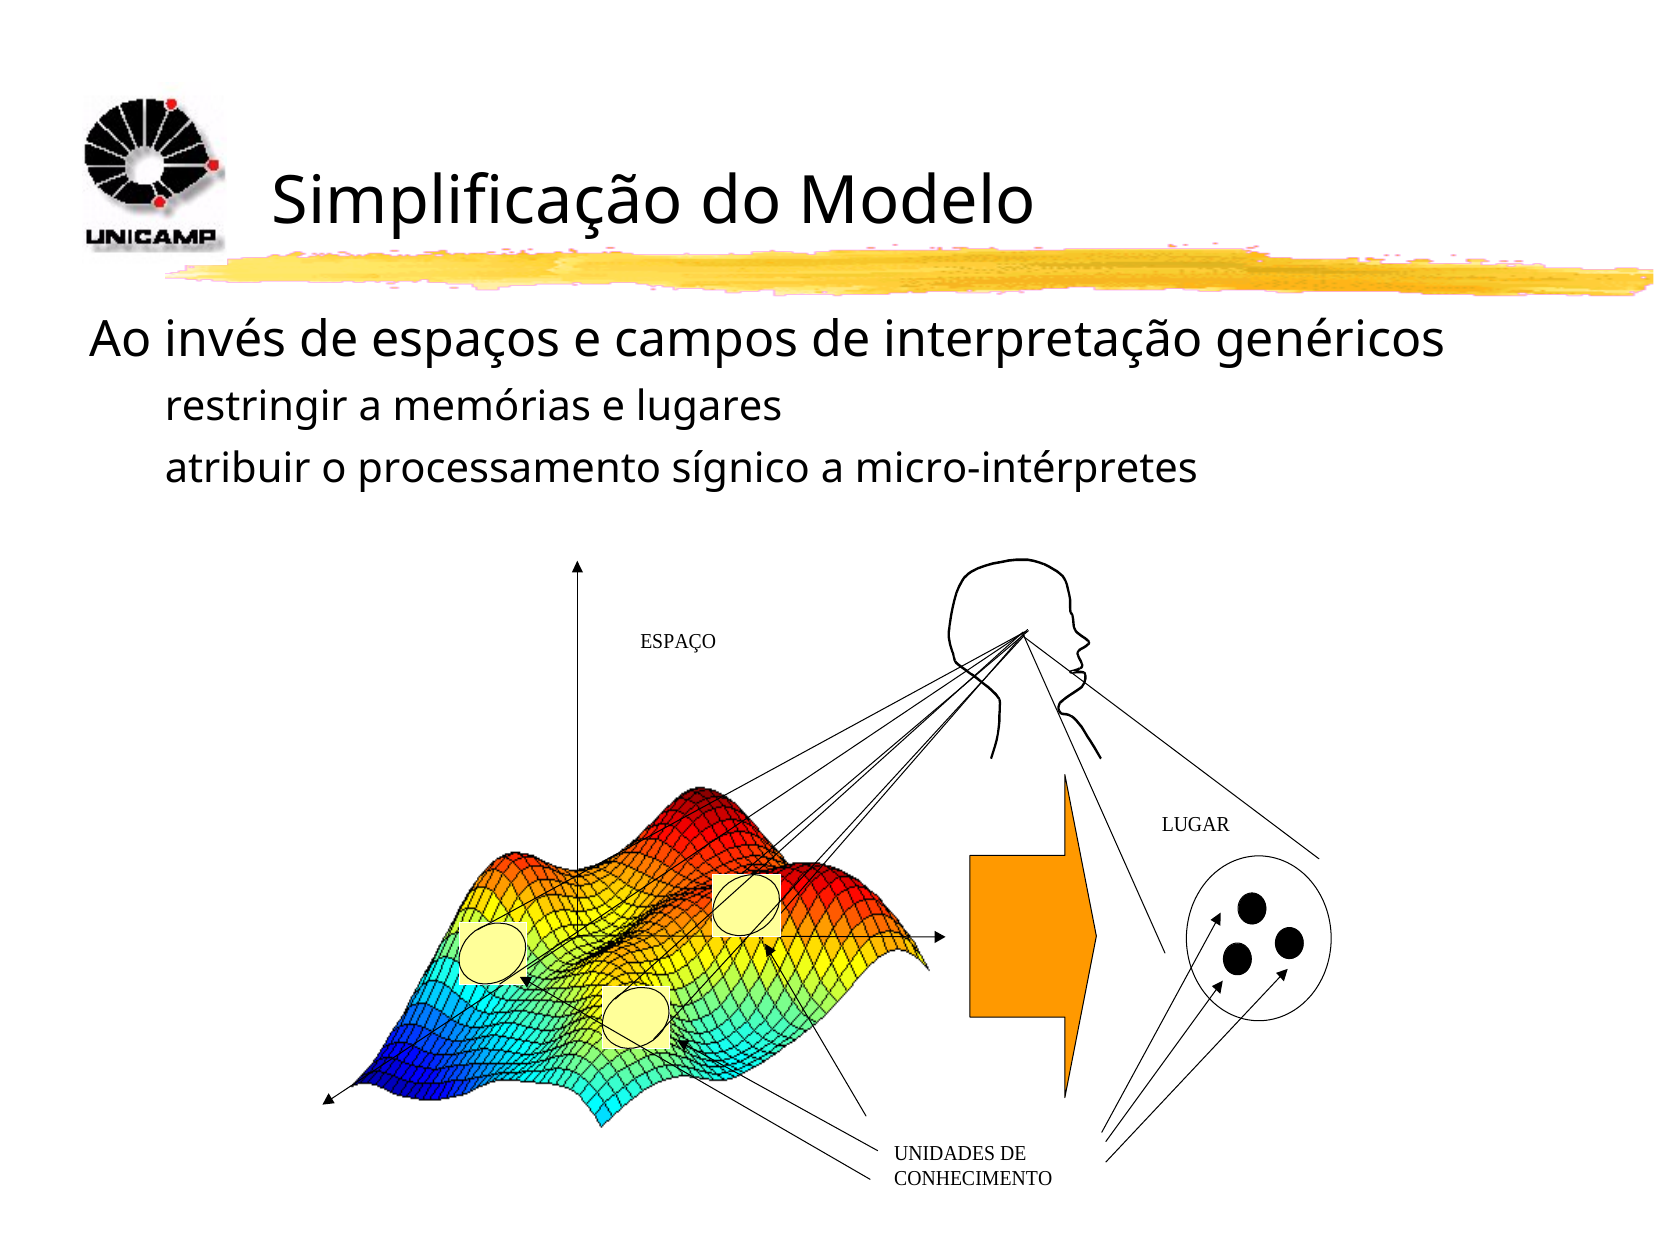

# Simplificação do Modelo
Ao invés de espaços e campos de interpretação genéricos
restringir a memórias e lugares
atribuir o processamento sígnico a micro-intérpretes